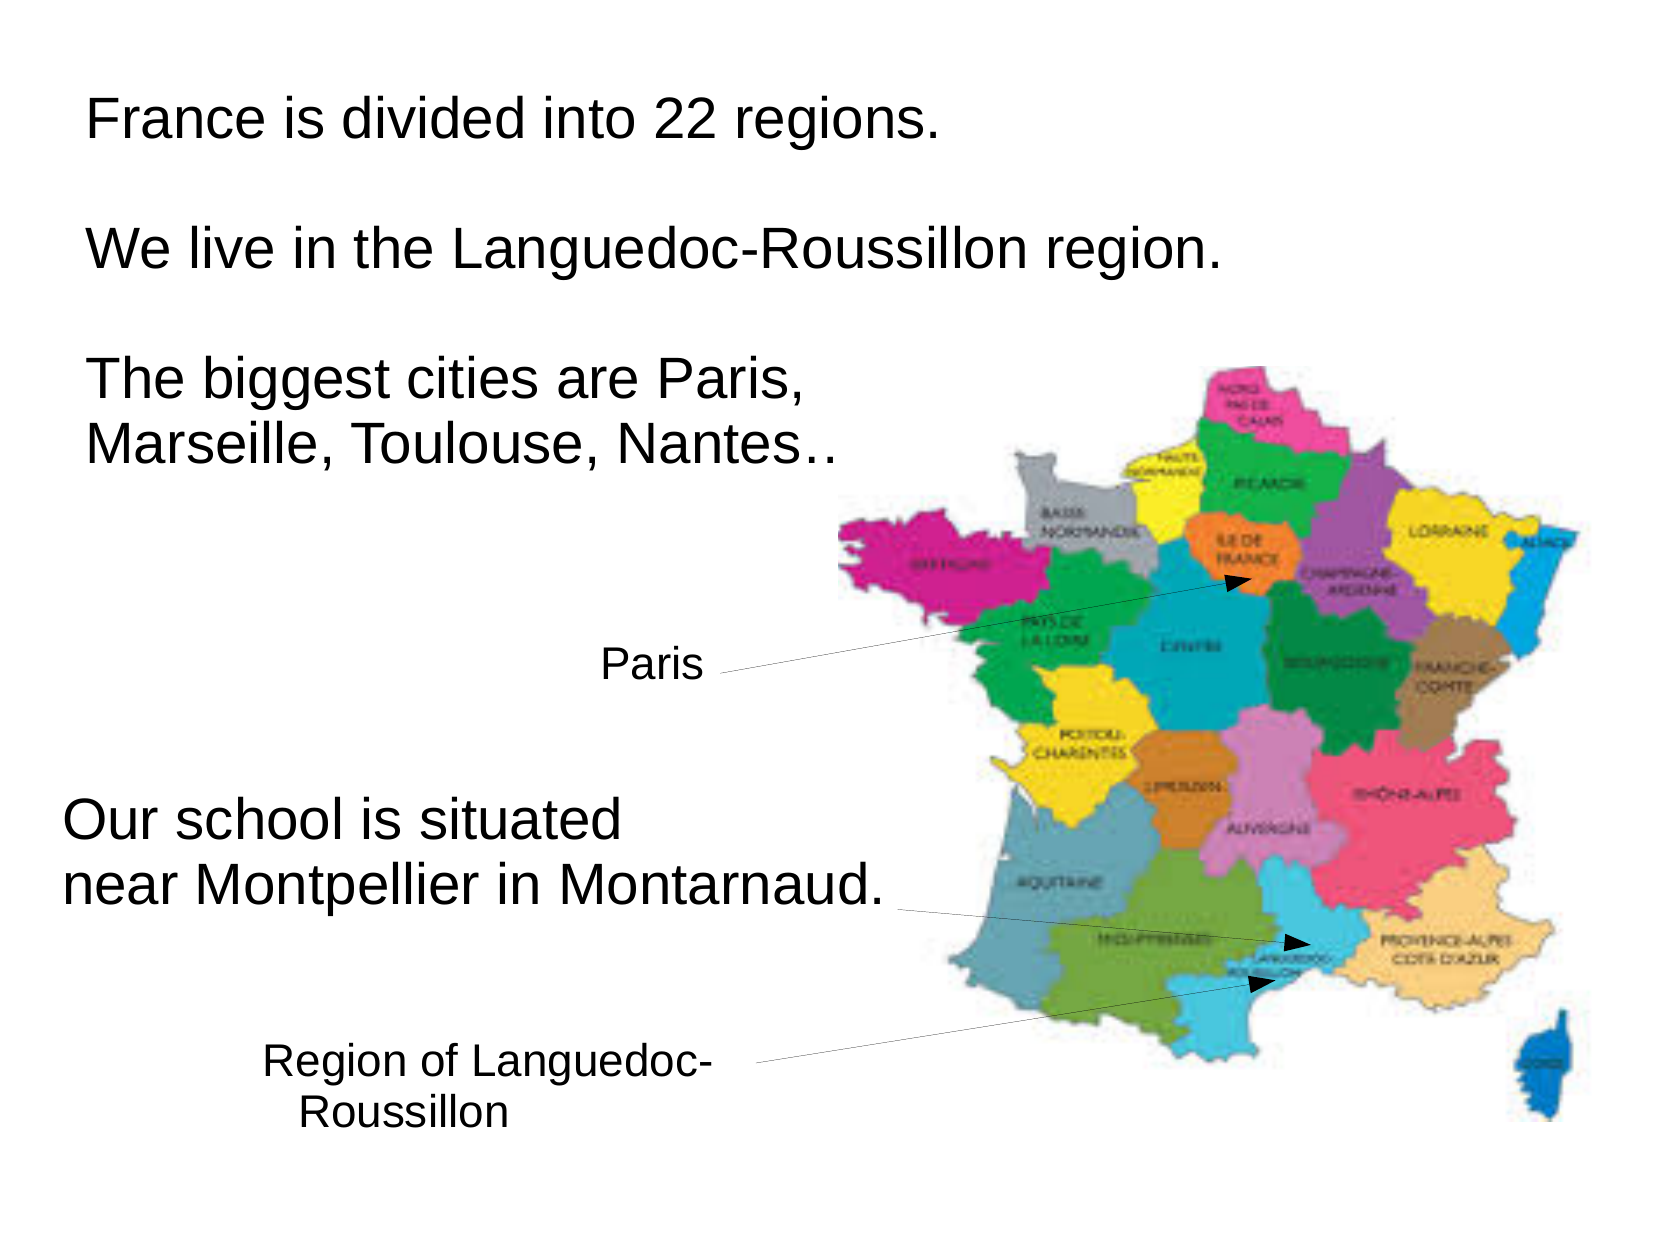

France is divided into 22 regions.
We live in the Languedoc-Roussillon region.
The biggest cities are Paris,
Marseille, Toulouse, Nantes…
 Paris
Our school is situated
near Montpellier in Montarnaud.
Region of Languedoc-Roussillon